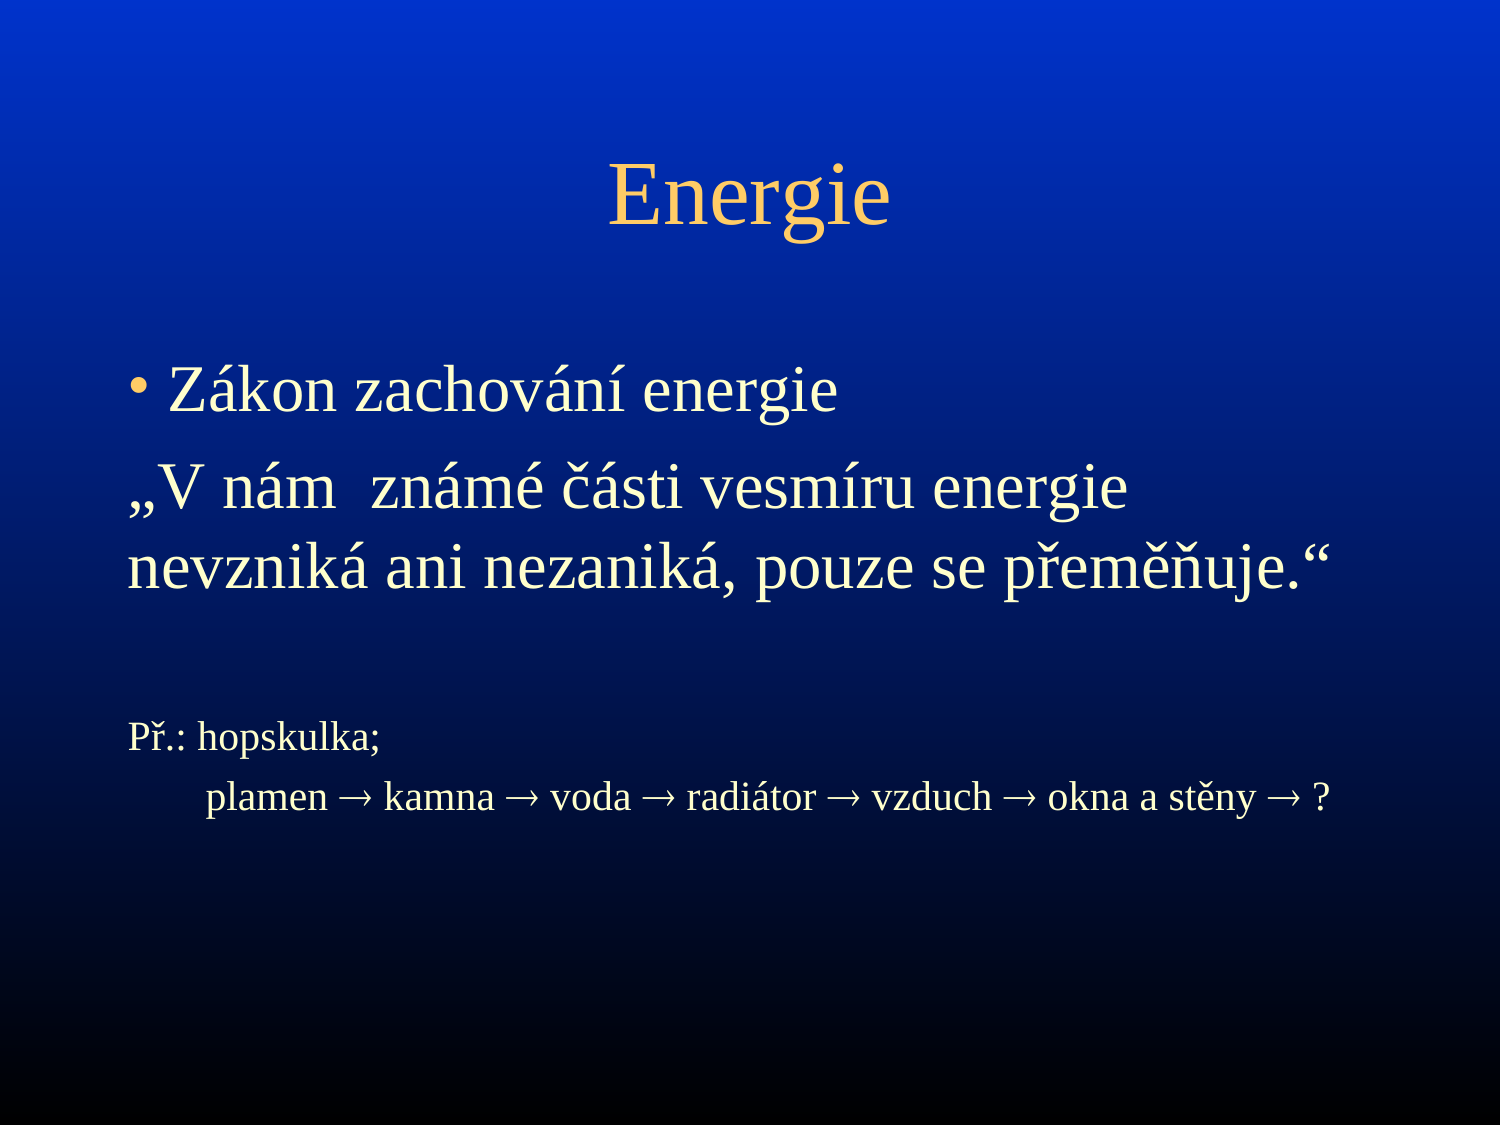

# Energie
 Zákon zachování energie
„V nám známé části vesmíru energie nevzniká ani nezaniká, pouze se přeměňuje.“
Př.: hopskulka;
	plamen  kamna  voda  radiátor  vzduch  okna a stěny  ?
12